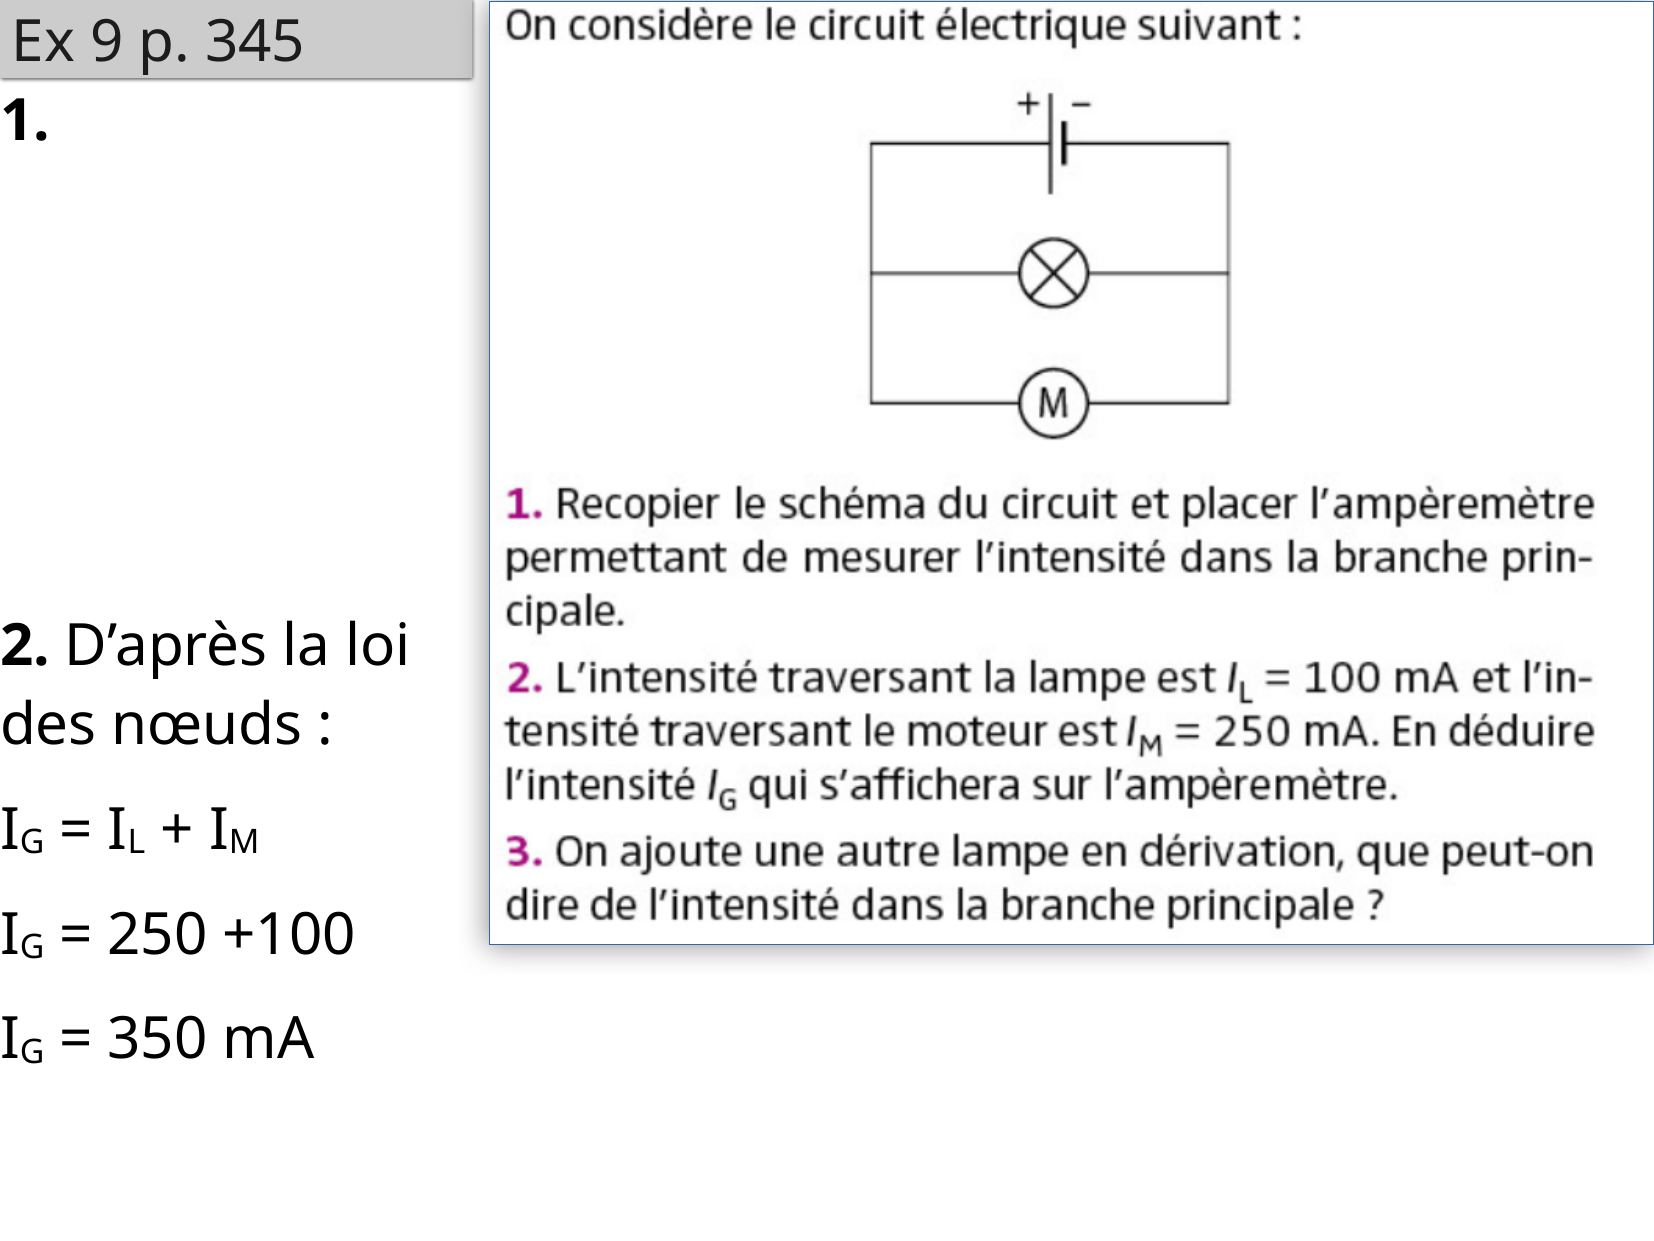

# Ex 9 p. 345
1.
2. D’après la loi
des nœuds :
IG = IL + IM
IG = 250 +100
IG = 350 mA